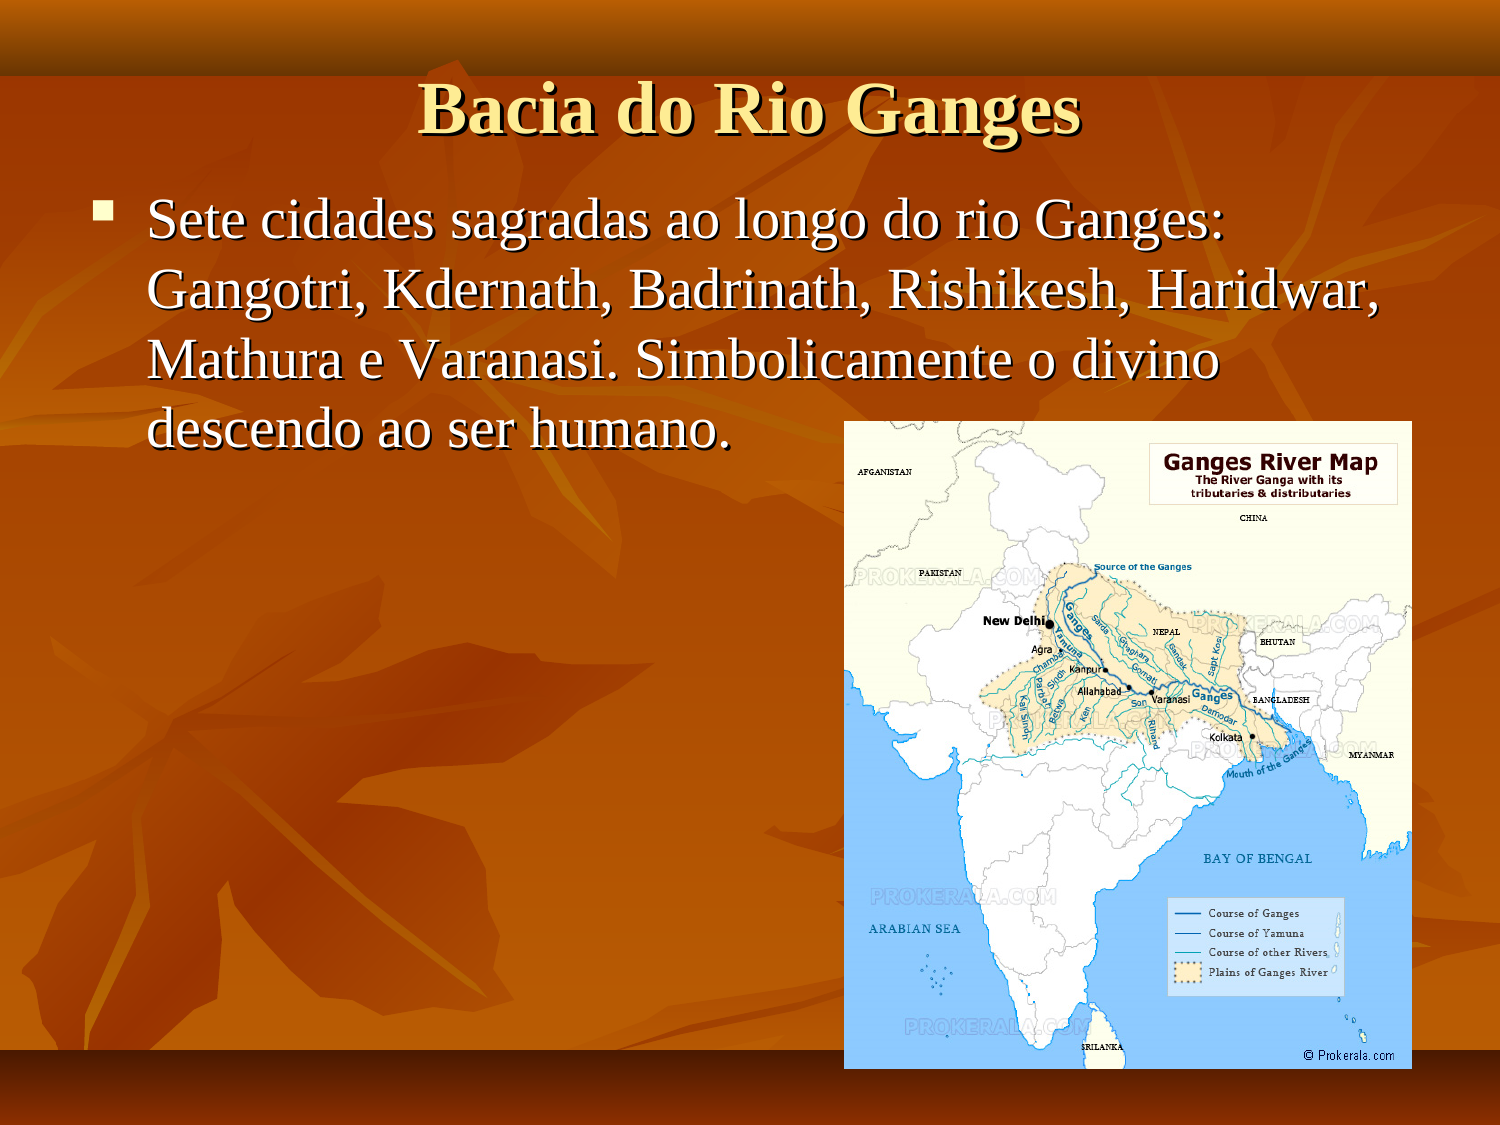

# Bacia do Rio Ganges
Sete cidades sagradas ao longo do rio Ganges: Gangotri, Kdernath, Badrinath, Rishikesh, Haridwar, Mathura e Varanasi. Simbolicamente o divino descendo ao ser humano.